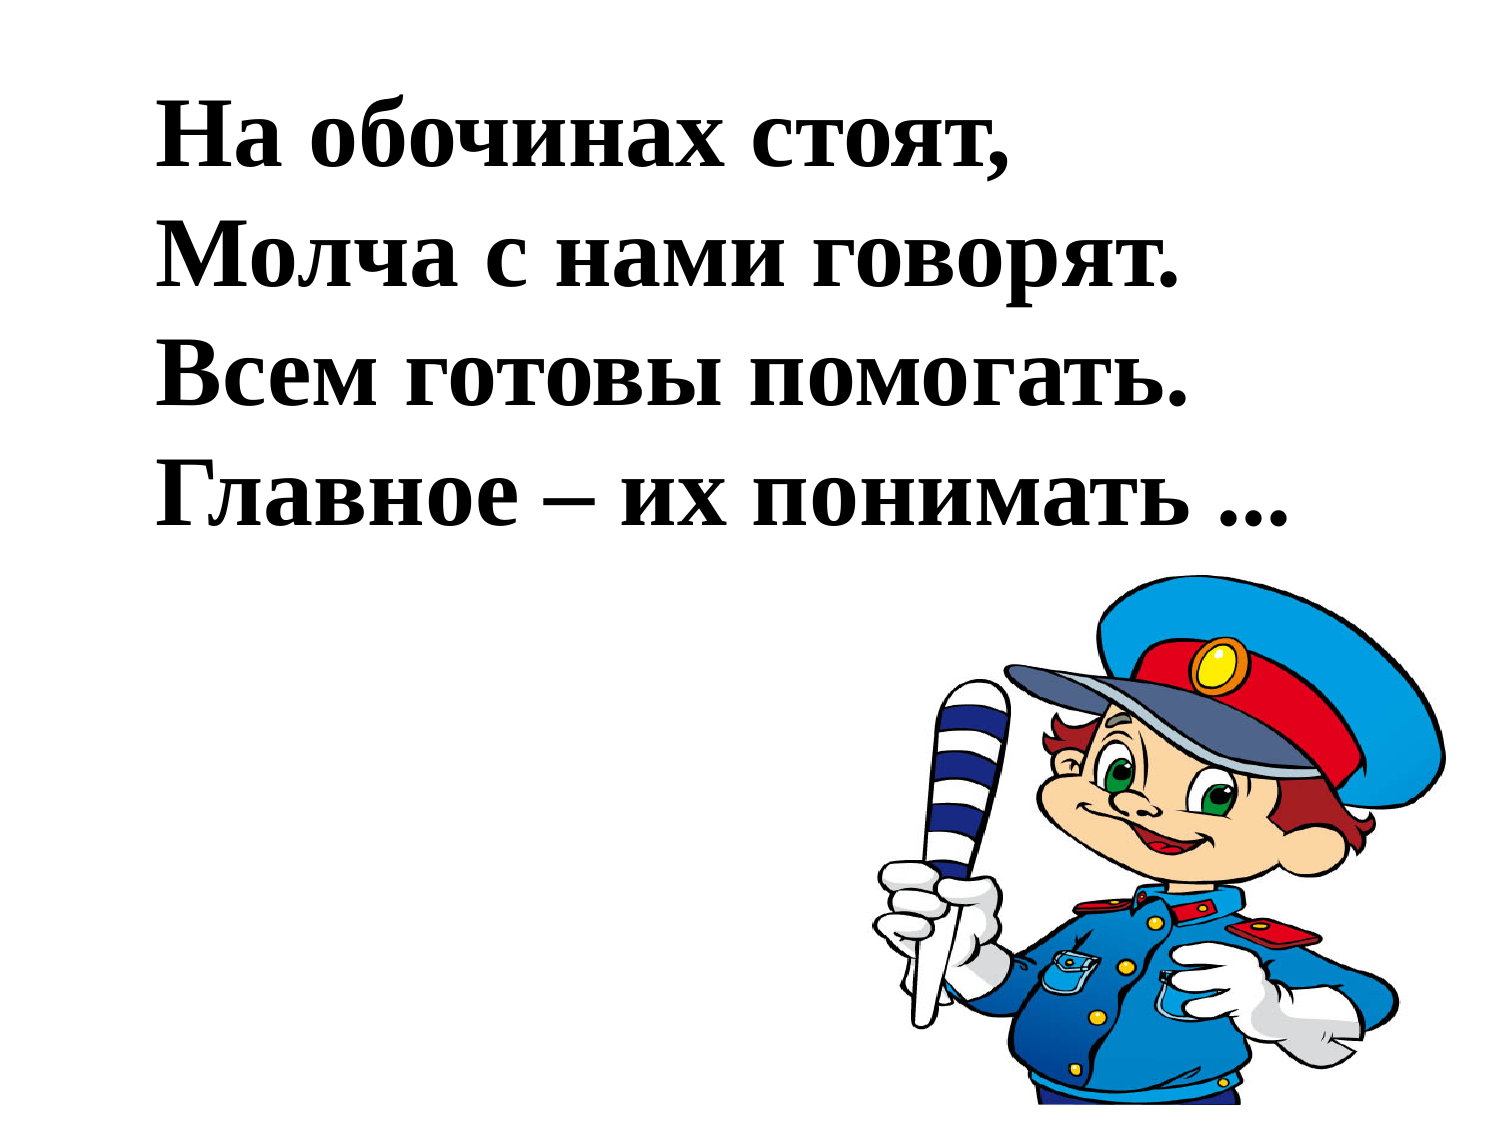

На обочинах стоят,
Молча с нами говорят.
Всем готовы помогать.
Главное – их понимать ...